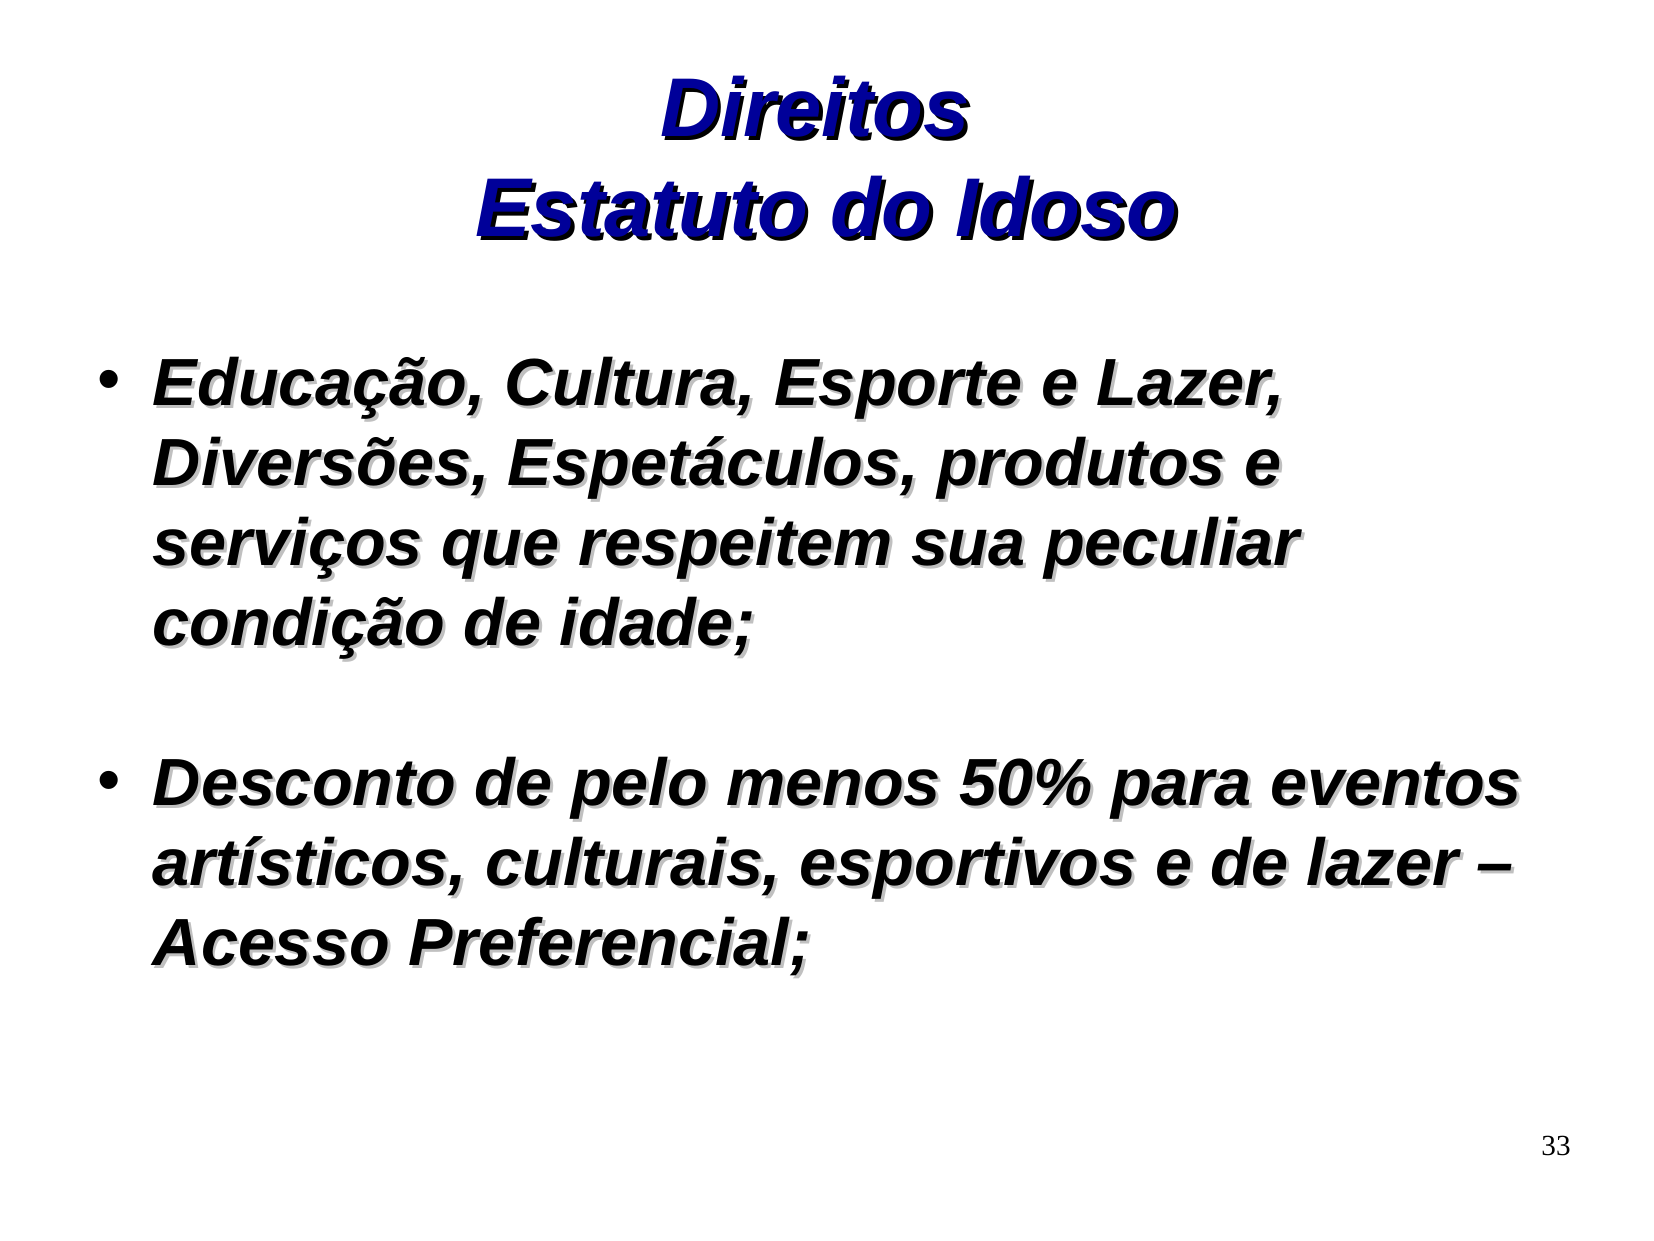

# Direitos Estatuto do Idoso
Educação, Cultura, Esporte e Lazer, Diversões, Espetáculos, produtos e serviços que respeitem sua peculiar condição de idade;
Desconto de pelo menos 50% para eventos artísticos, culturais, esportivos e de lazer – Acesso Preferencial;
33